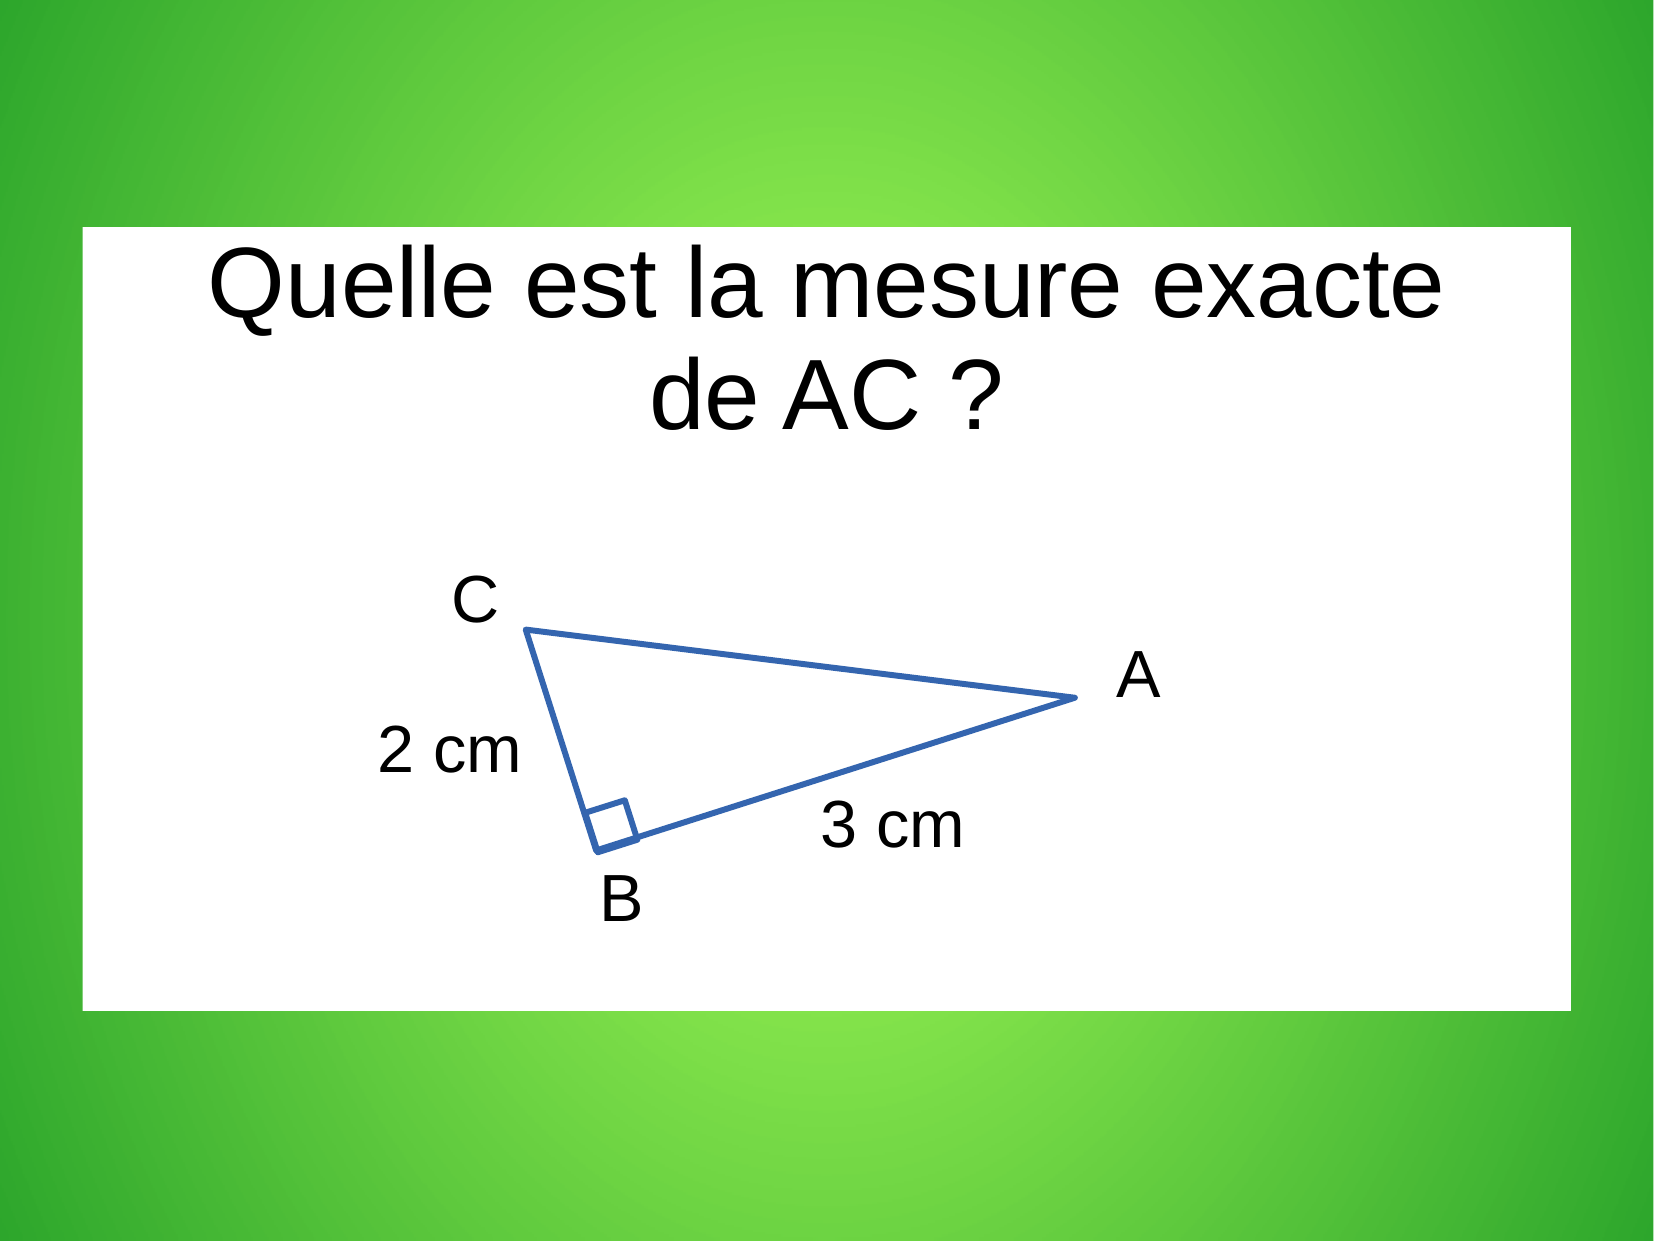

Quelle est la mesure exacte
de AC ?
					C
														A
				2 cm
										3 cm
							B